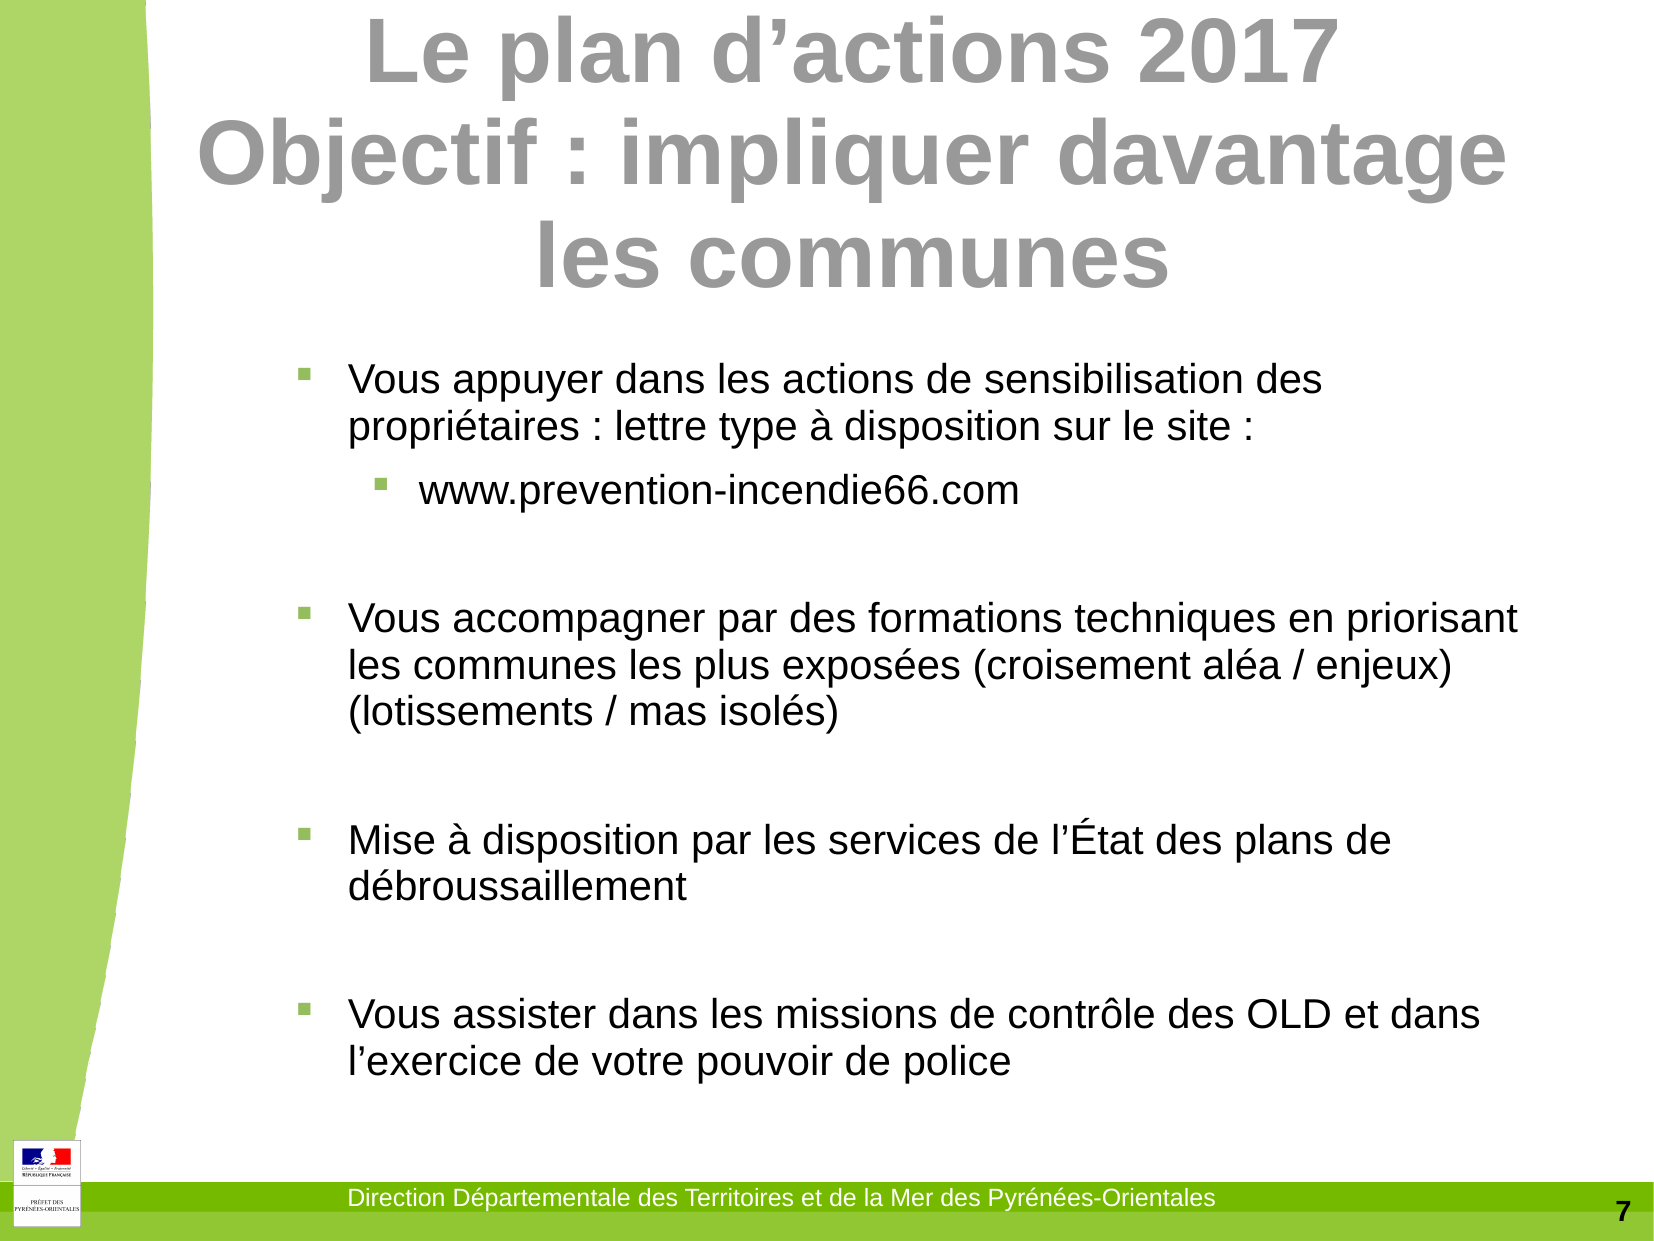

# Le plan d’actions 2017 Objectif : impliquer davantage les communes
Vous appuyer dans les actions de sensibilisation des propriétaires : lettre type à disposition sur le site :
www.prevention-incendie66.com
Vous accompagner par des formations techniques en priorisant les communes les plus exposées (croisement aléa / enjeux) (lotissements / mas isolés)
Mise à disposition par les services de l’État des plans de débroussaillement
Vous assister dans les missions de contrôle des OLD et dans l’exercice de votre pouvoir de police
Direction Départementale des Territoires et de la Mer des Pyrénées-Orientales
7